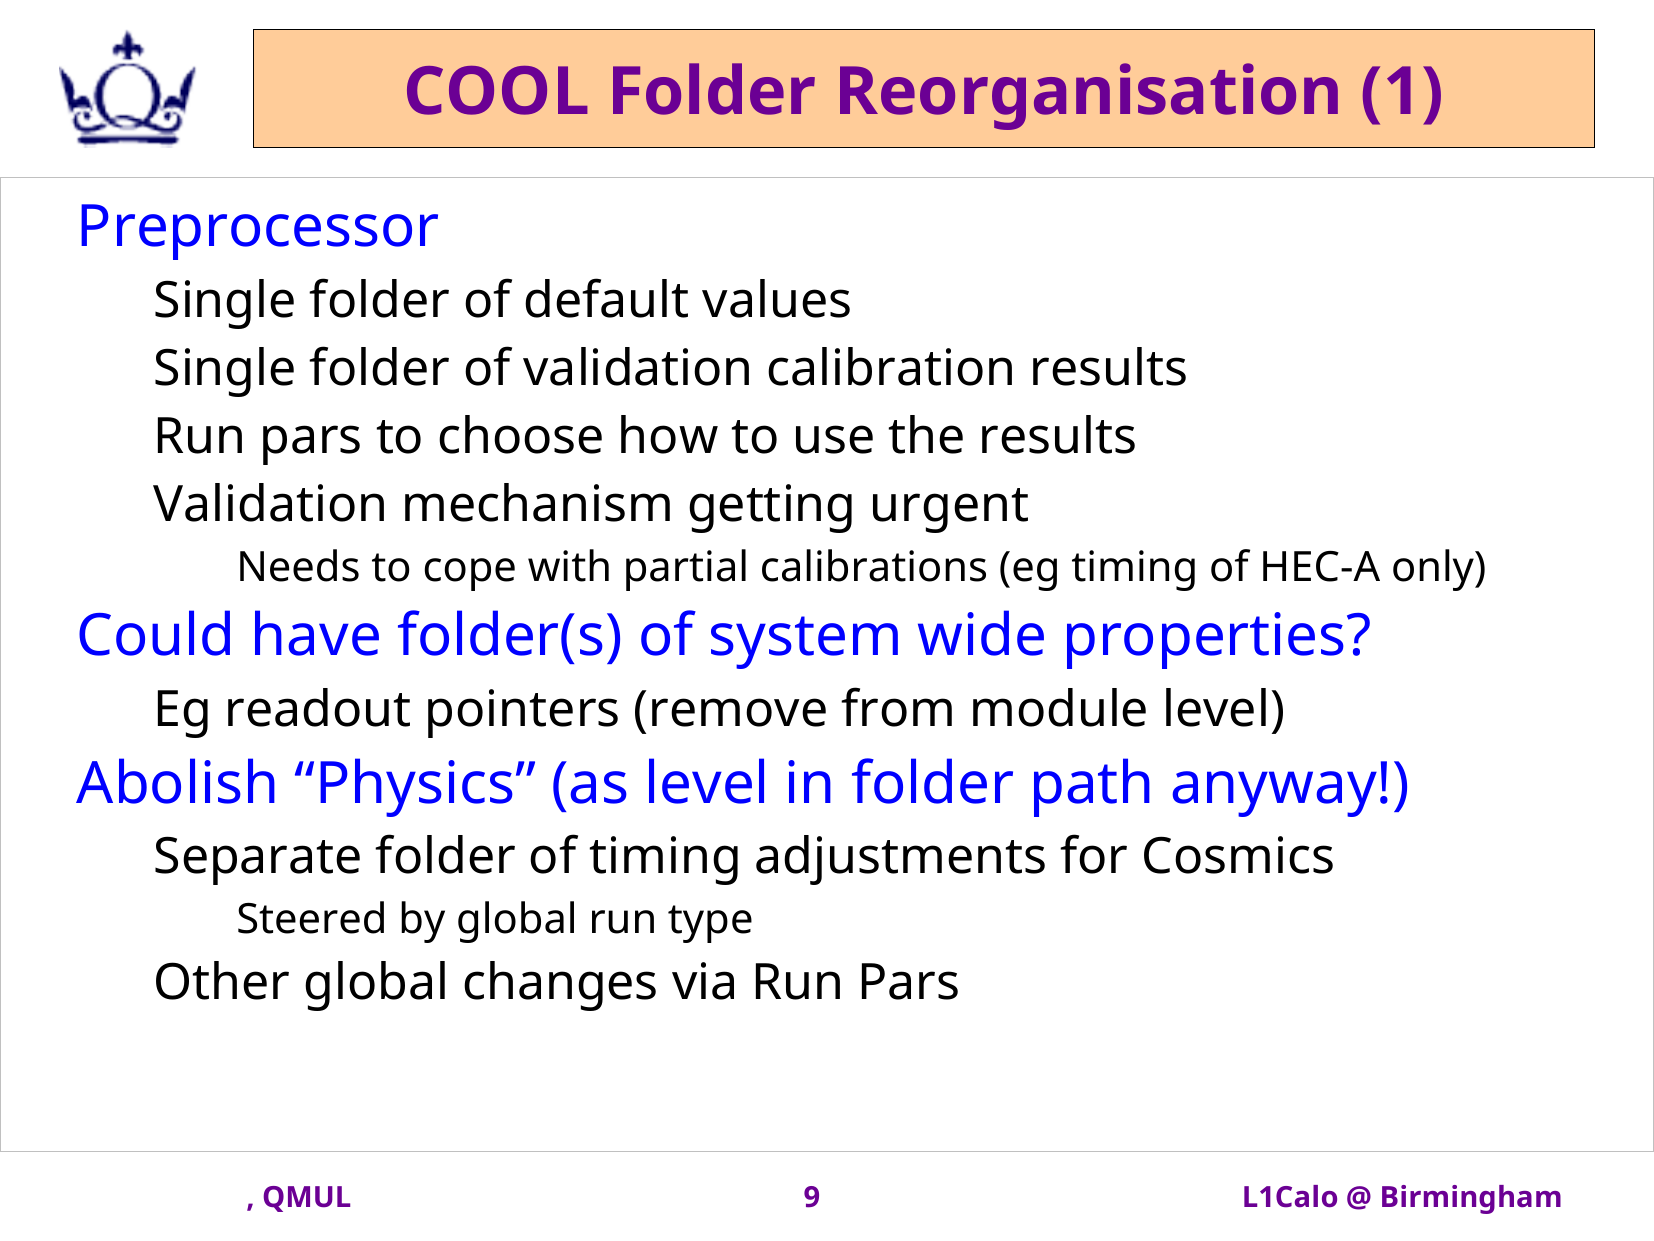

# COOL Folder Reorganisation (1)
Preprocessor
Single folder of default values
Single folder of validation calibration results
Run pars to choose how to use the results
Validation mechanism getting urgent
Needs to cope with partial calibrations (eg timing of HEC-A only)
Could have folder(s) of system wide properties?
Eg readout pointers (remove from module level)
Abolish “Physics” (as level in folder path anyway!)
Separate folder of timing adjustments for Cosmics
Steered by global run type
Other global changes via Run Pars